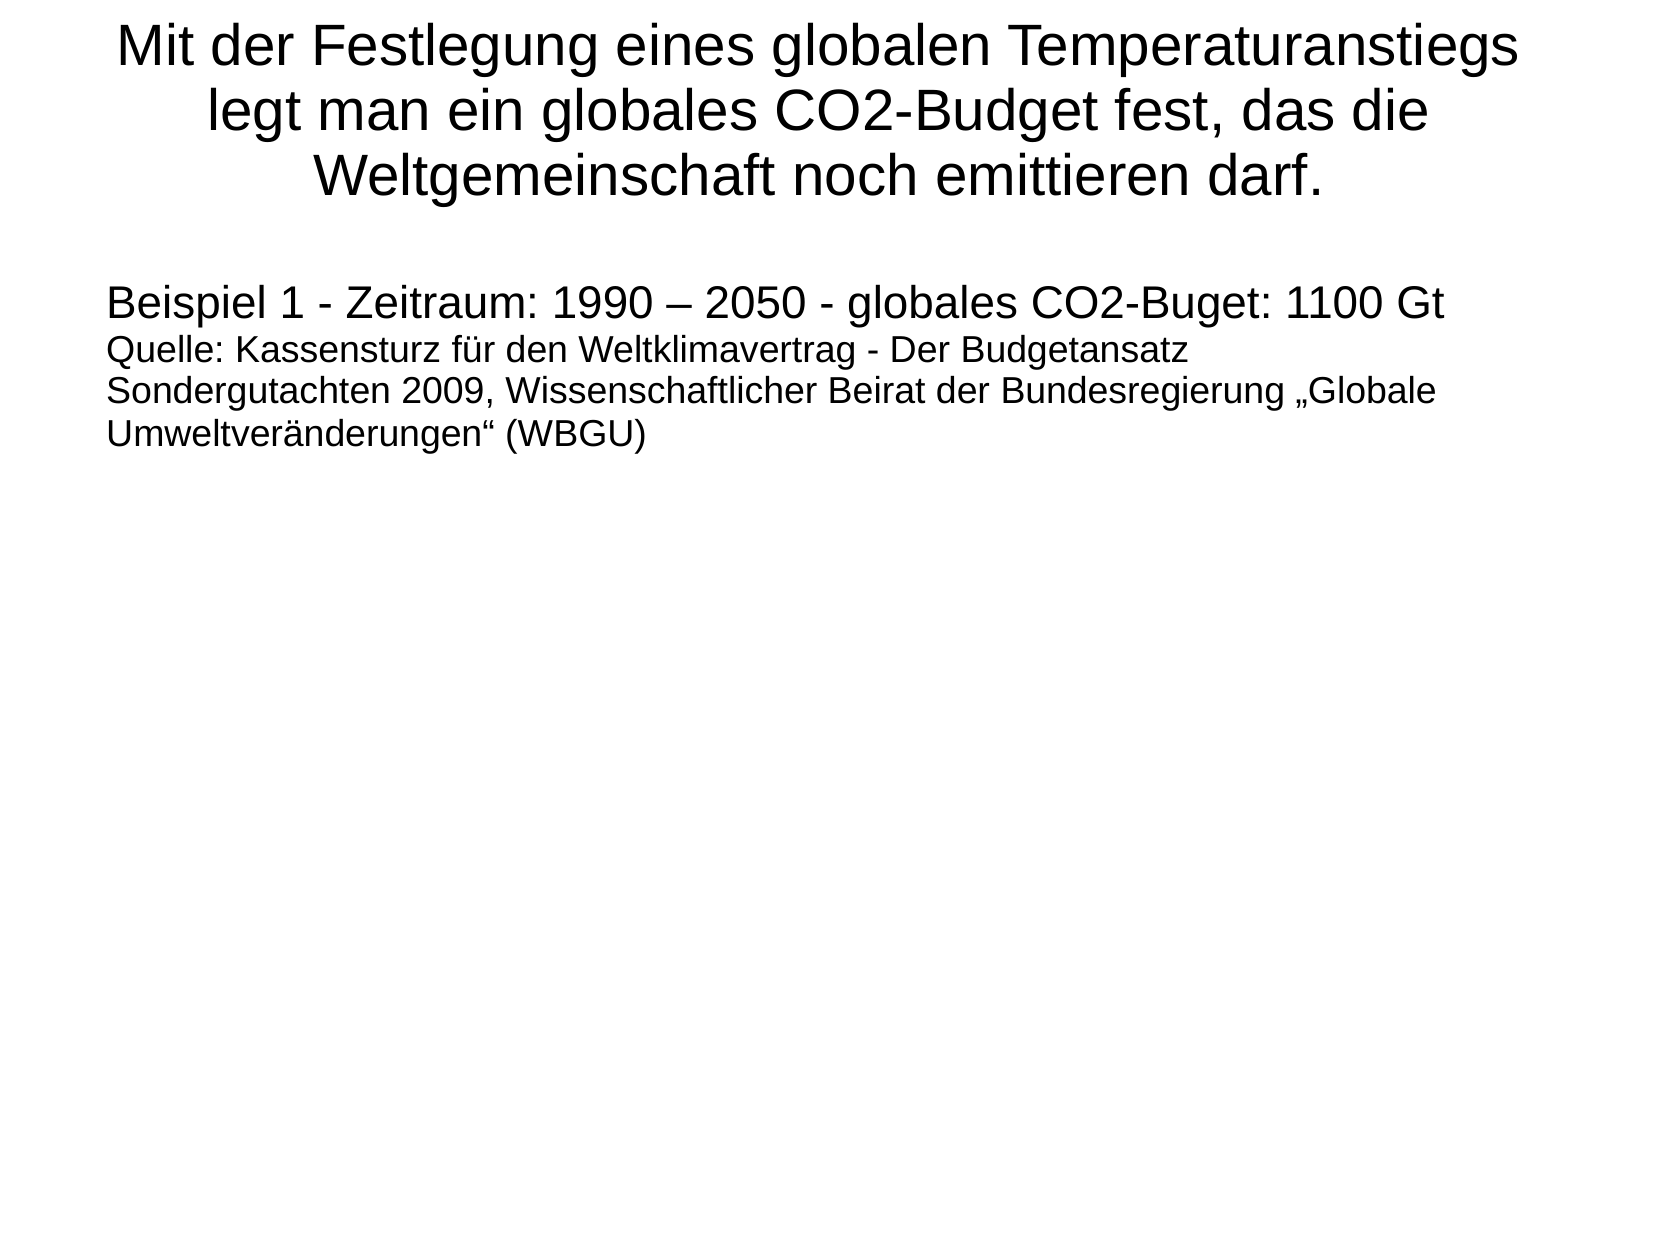

# Mit der Festlegung eines globalen Temperaturanstiegs legt man ein globales CO2-Budget fest, das die Weltgemeinschaft noch emittieren darf.
Beispiel 1 - Zeitraum: 1990 – 2050 - globales CO2-Buget: 1100 Gt
Quelle: Kassensturz für den Weltklimavertrag - Der Budgetansatz
Sondergutachten 2009, Wissenschaftlicher Beirat der Bundesregierung „Globale Umweltveränderungen“ (WBGU)